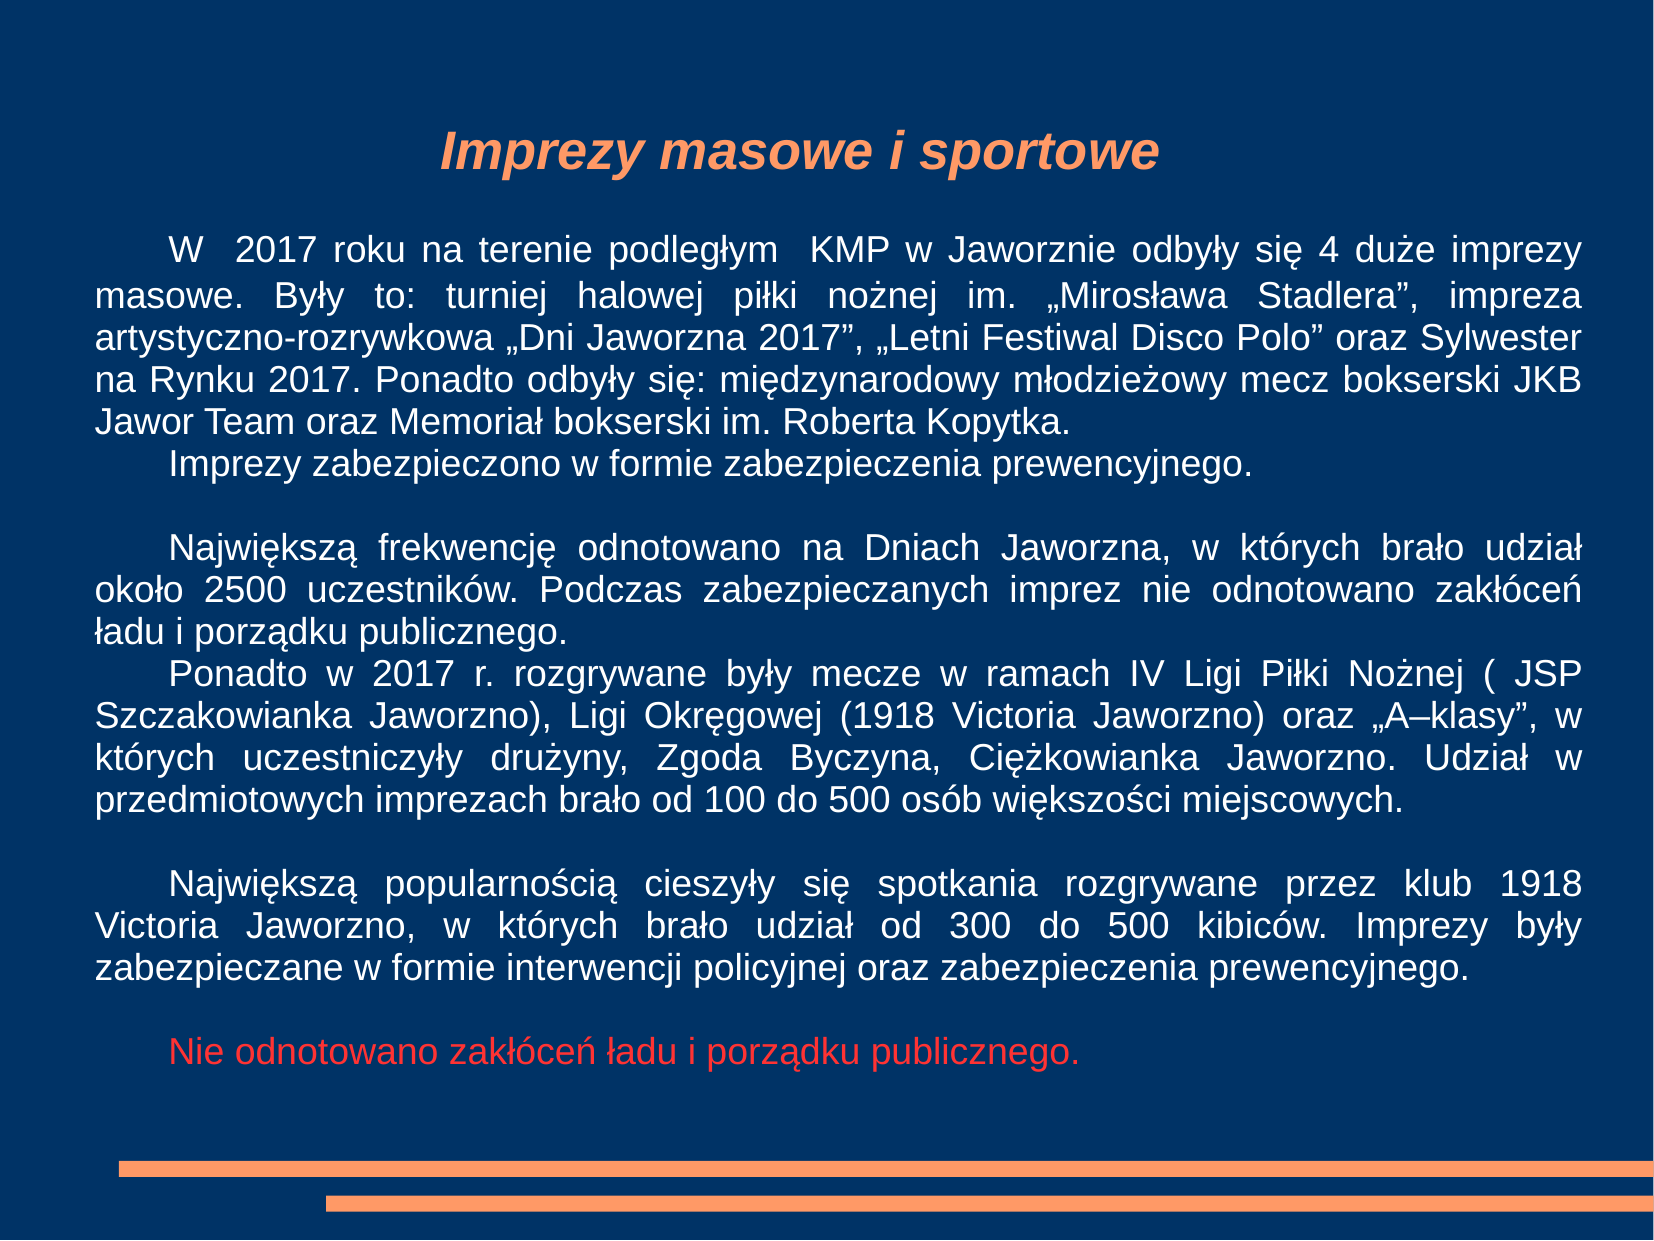

# Imprezy masowe i sportowe
	W 2017 roku na terenie podległym KMP w Jaworznie odbyły się 4 duże imprezy masowe. Były to: turniej halowej piłki nożnej im. „Mirosława Stadlera”, impreza artystyczno-rozrywkowa „Dni Jaworzna 2017”, „Letni Festiwal Disco Polo” oraz Sylwester na Rynku 2017. Ponadto odbyły się: międzynarodowy młodzieżowy mecz bokserski JKB Jawor Team oraz Memoriał bokserski im. Roberta Kopytka.
	Imprezy zabezpieczono w formie zabezpieczenia prewencyjnego.
	Największą frekwencję odnotowano na Dniach Jaworzna, w których brało udział około 2500 uczestników. Podczas zabezpieczanych imprez nie odnotowano zakłóceń ładu i porządku publicznego.
	Ponadto w 2017 r. rozgrywane były mecze w ramach IV Ligi Piłki Nożnej ( JSP Szczakowianka Jaworzno), Ligi Okręgowej (1918 Victoria Jaworzno) oraz „A–klasy”, w których uczestniczyły drużyny, Zgoda Byczyna, Ciężkowianka Jaworzno. Udział w przedmiotowych imprezach brało od 100 do 500 osób większości miejscowych.
	Największą popularnością cieszyły się spotkania rozgrywane przez klub 1918 Victoria Jaworzno, w których brało udział od 300 do 500 kibiców. Imprezy były zabezpieczane w formie interwencji policyjnej oraz zabezpieczenia prewencyjnego.
	Nie odnotowano zakłóceń ładu i porządku publicznego.